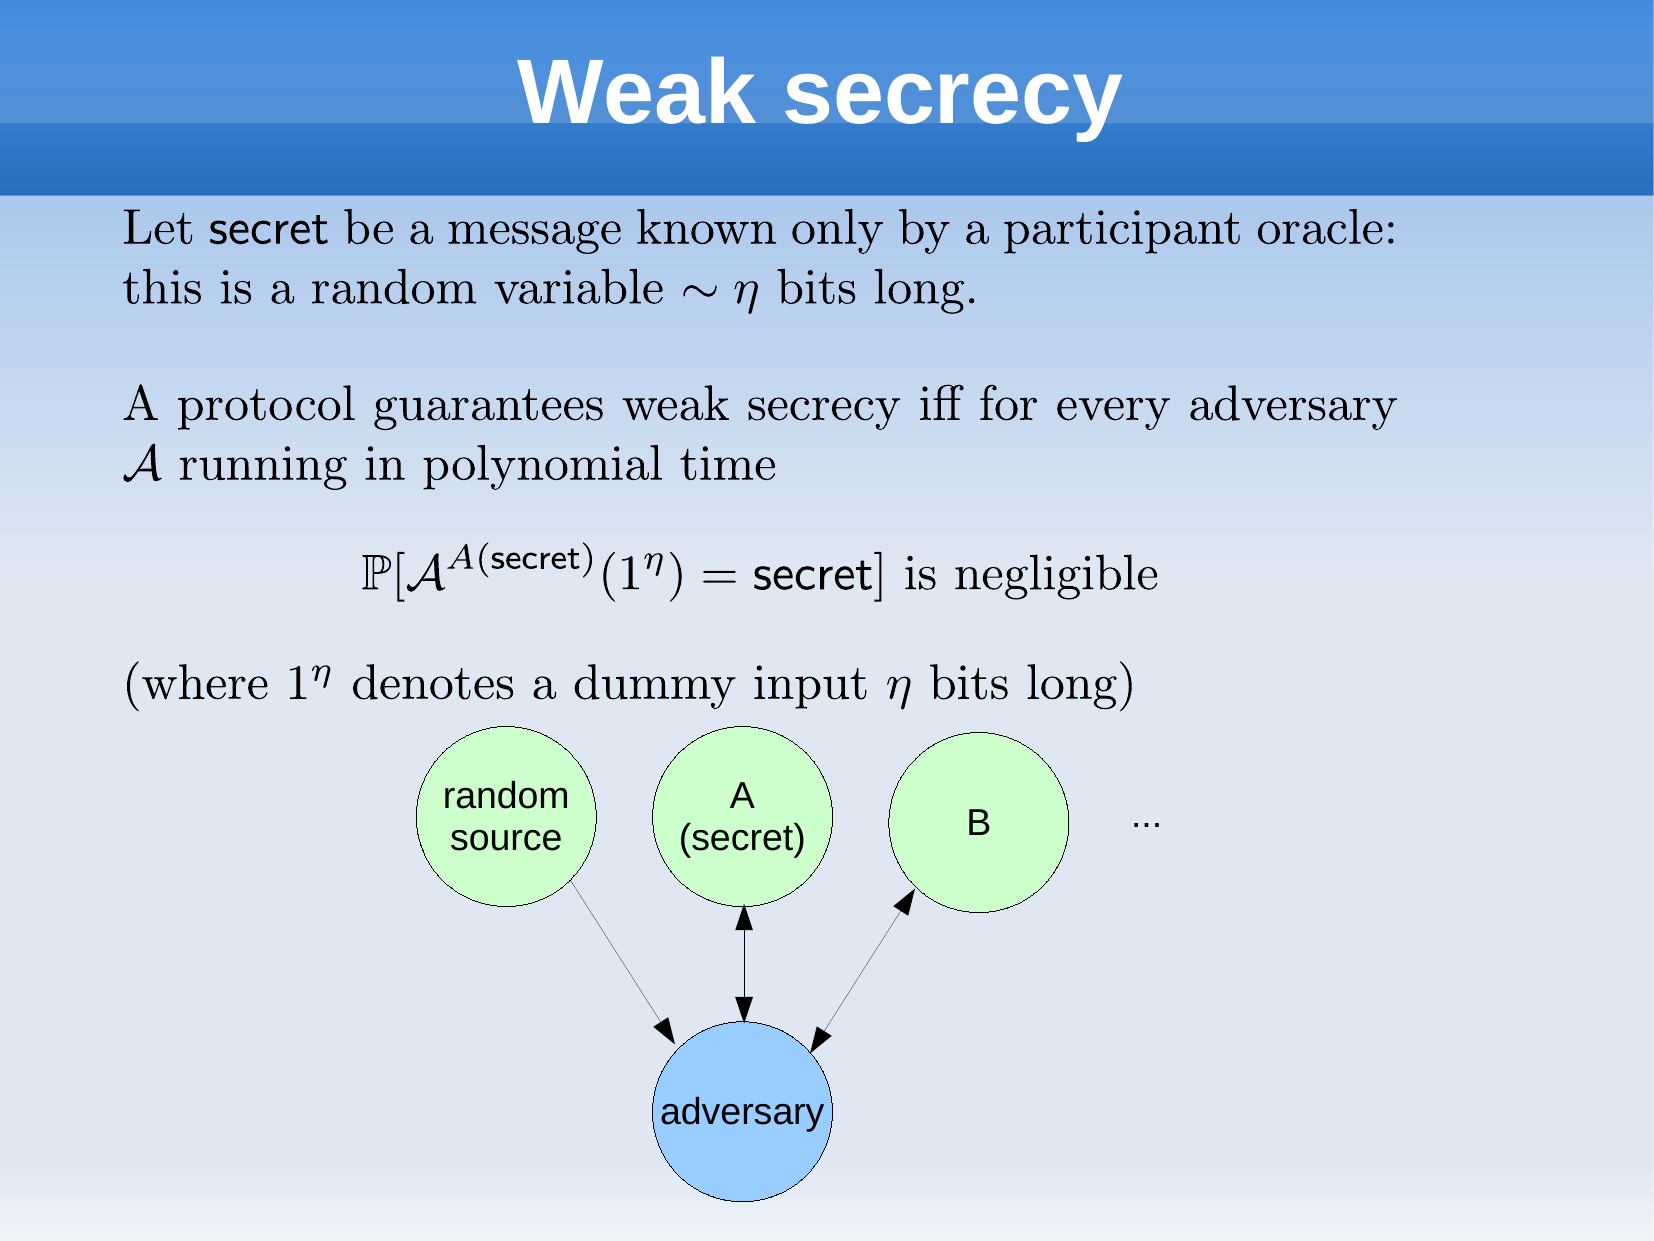

# Weak secrecy
random
source
A
(secret)
B
...
adversary